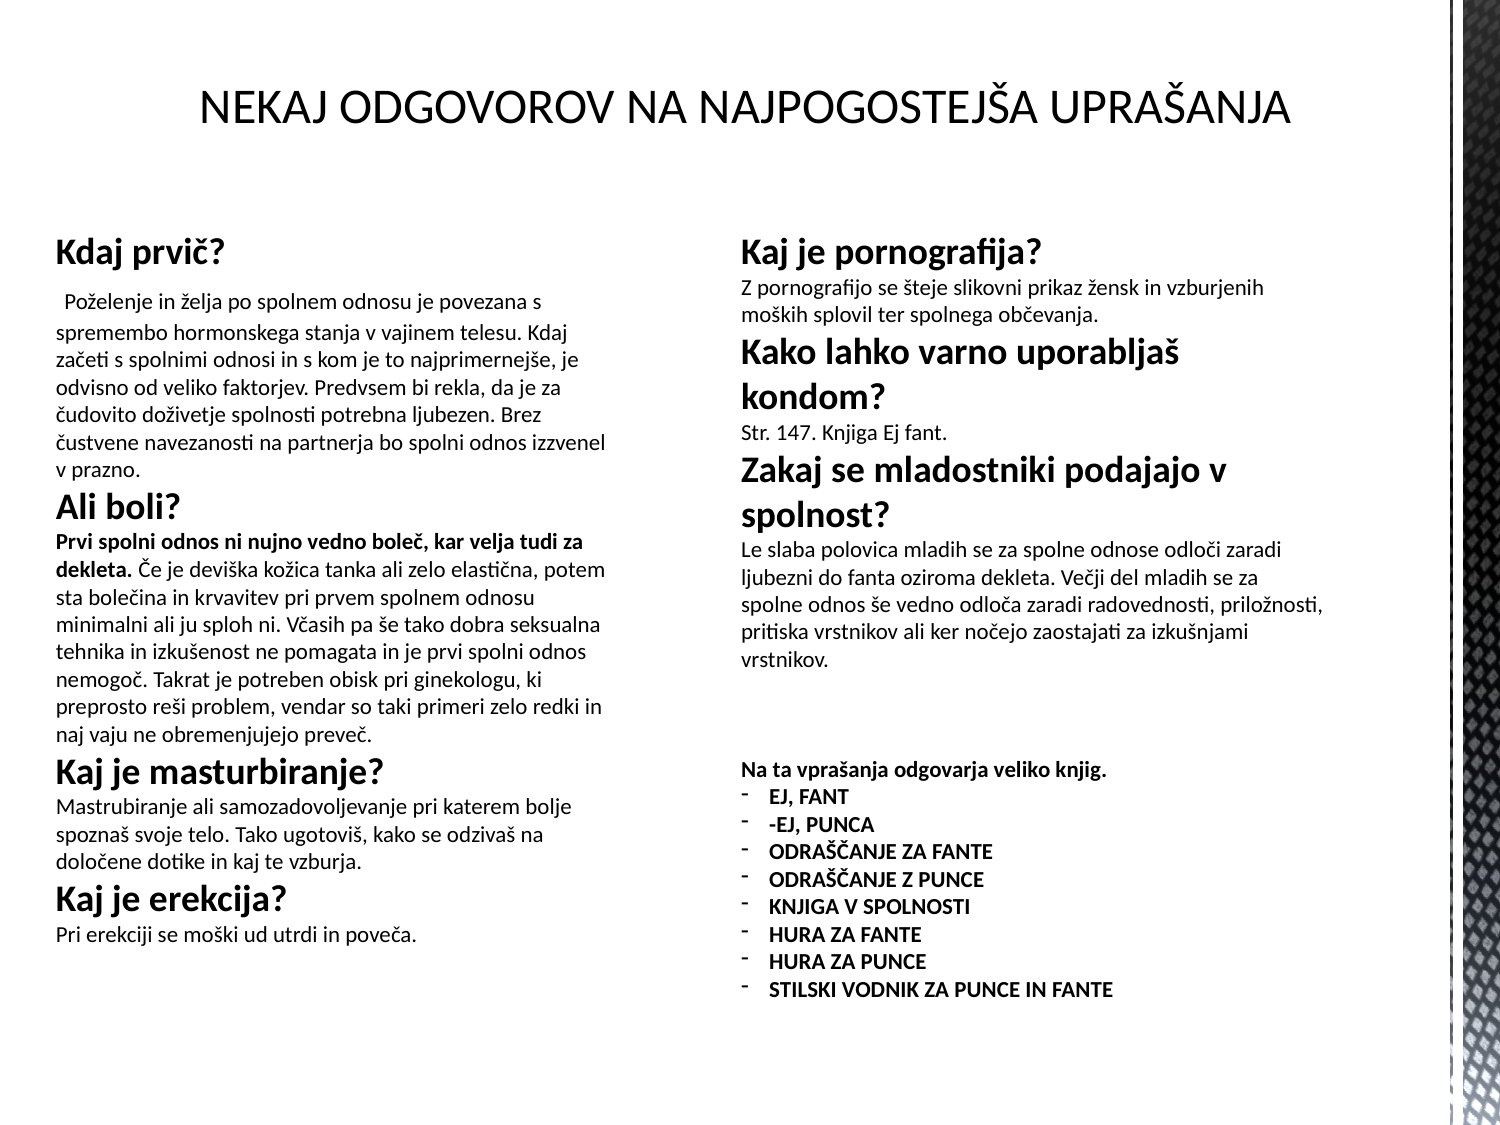

NEKAJ ODGOVOROV NA NAJPOGOSTEJŠA UPRAŠANJA
Kdaj prvič?
 Poželenje in želja po spolnem odnosu je povezana s spremembo hormonskega stanja v vajinem telesu. Kdaj začeti s spolnimi odnosi in s kom je to najprimernejše, je odvisno od veliko faktorjev. Predvsem bi rekla, da je za čudovito doživetje spolnosti potrebna ljubezen. Brez čustvene navezanosti na partnerja bo spolni odnos izzvenel v prazno.
Ali boli?
Prvi spolni odnos ni nujno vedno boleč, kar velja tudi za dekleta. Če je deviška kožica tanka ali zelo elastična, potem sta bolečina in krvavitev pri prvem spolnem odnosu minimalni ali ju sploh ni. Včasih pa še tako dobra seksualna tehnika in izkušenost ne pomagata in je prvi spolni odnos nemogoč. Takrat je potreben obisk pri ginekologu, ki preprosto reši problem, vendar so taki primeri zelo redki in naj vaju ne obremenjujejo preveč.
Kaj je masturbiranje?
Mastrubiranje ali samozadovoljevanje pri katerem bolje spoznaš svoje telo. Tako ugotoviš, kako se odzivaš na določene dotike in kaj te vzburja.
Kaj je erekcija?
Pri erekciji se moški ud utrdi in poveča.
Kaj je pornografija?
Z pornografijo se šteje slikovni prikaz žensk in vzburjenih moških splovil ter spolnega občevanja.
Kako lahko varno uporabljaš kondom?
Str. 147. Knjiga Ej fant.
Zakaj se mladostniki podajajo v spolnost?
Le slaba polovica mladih se za spolne odnose odloči zaradi ljubezni do fanta oziroma dekleta. Večji del mladih se za spolne odnos še vedno odloča zaradi radovednosti, priložnosti, pritiska vrstnikov ali ker nočejo zaostajati za izkušnjami vrstnikov.
Na ta vprašanja odgovarja veliko knjig.
EJ, FANT
-EJ, PUNCA
ODRAŠČANJE ZA FANTE
ODRAŠČANJE Z PUNCE
KNJIGA V SPOLNOSTI
HURA ZA FANTE
HURA ZA PUNCE
STILSKI VODNIK ZA PUNCE IN FANTE